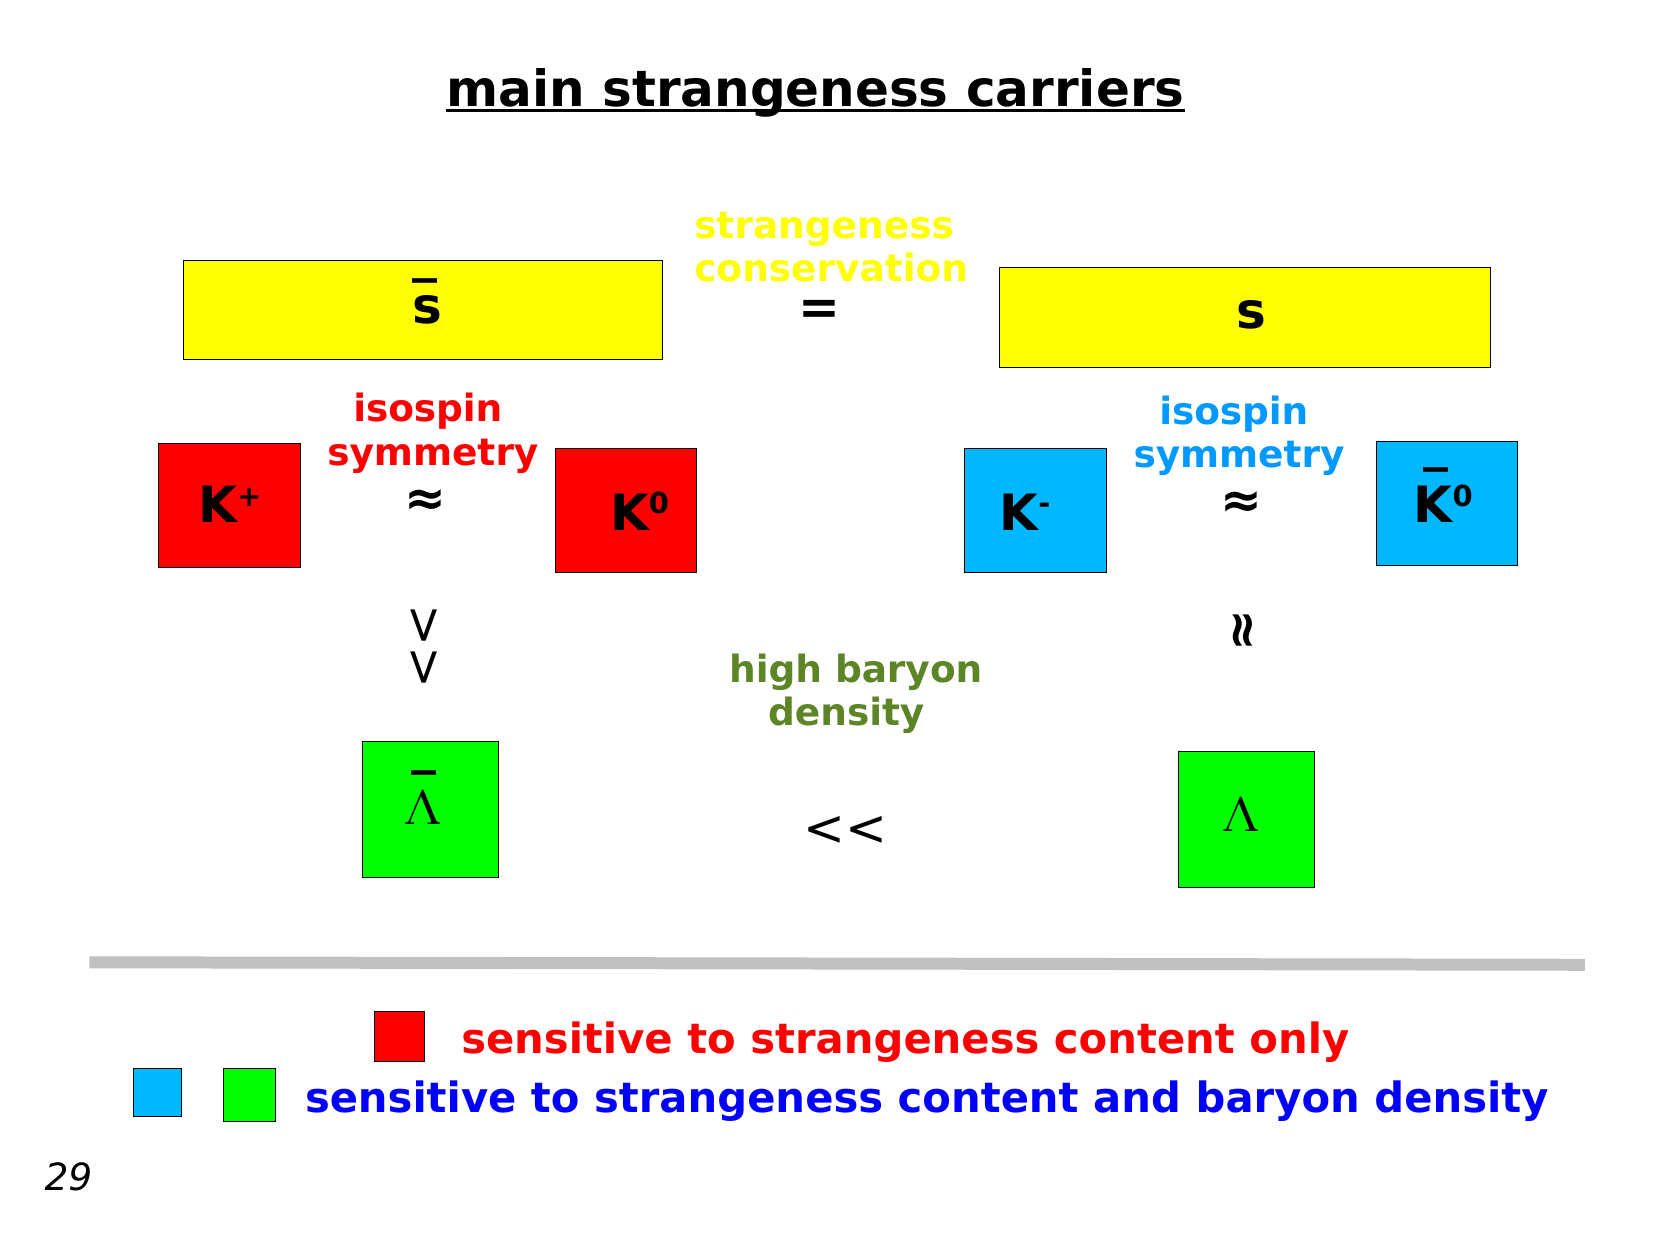

main strangeness carriers
strangeness
conservation
_
s
=
s
 isospin
symmetry
 isospin
symmetry
_
≈
≈
K0
K+
K0
K-
≈
<<
high baryon
 density
_
<<
sensitive to strangeness content only
sensitive to strangeness content and baryon density